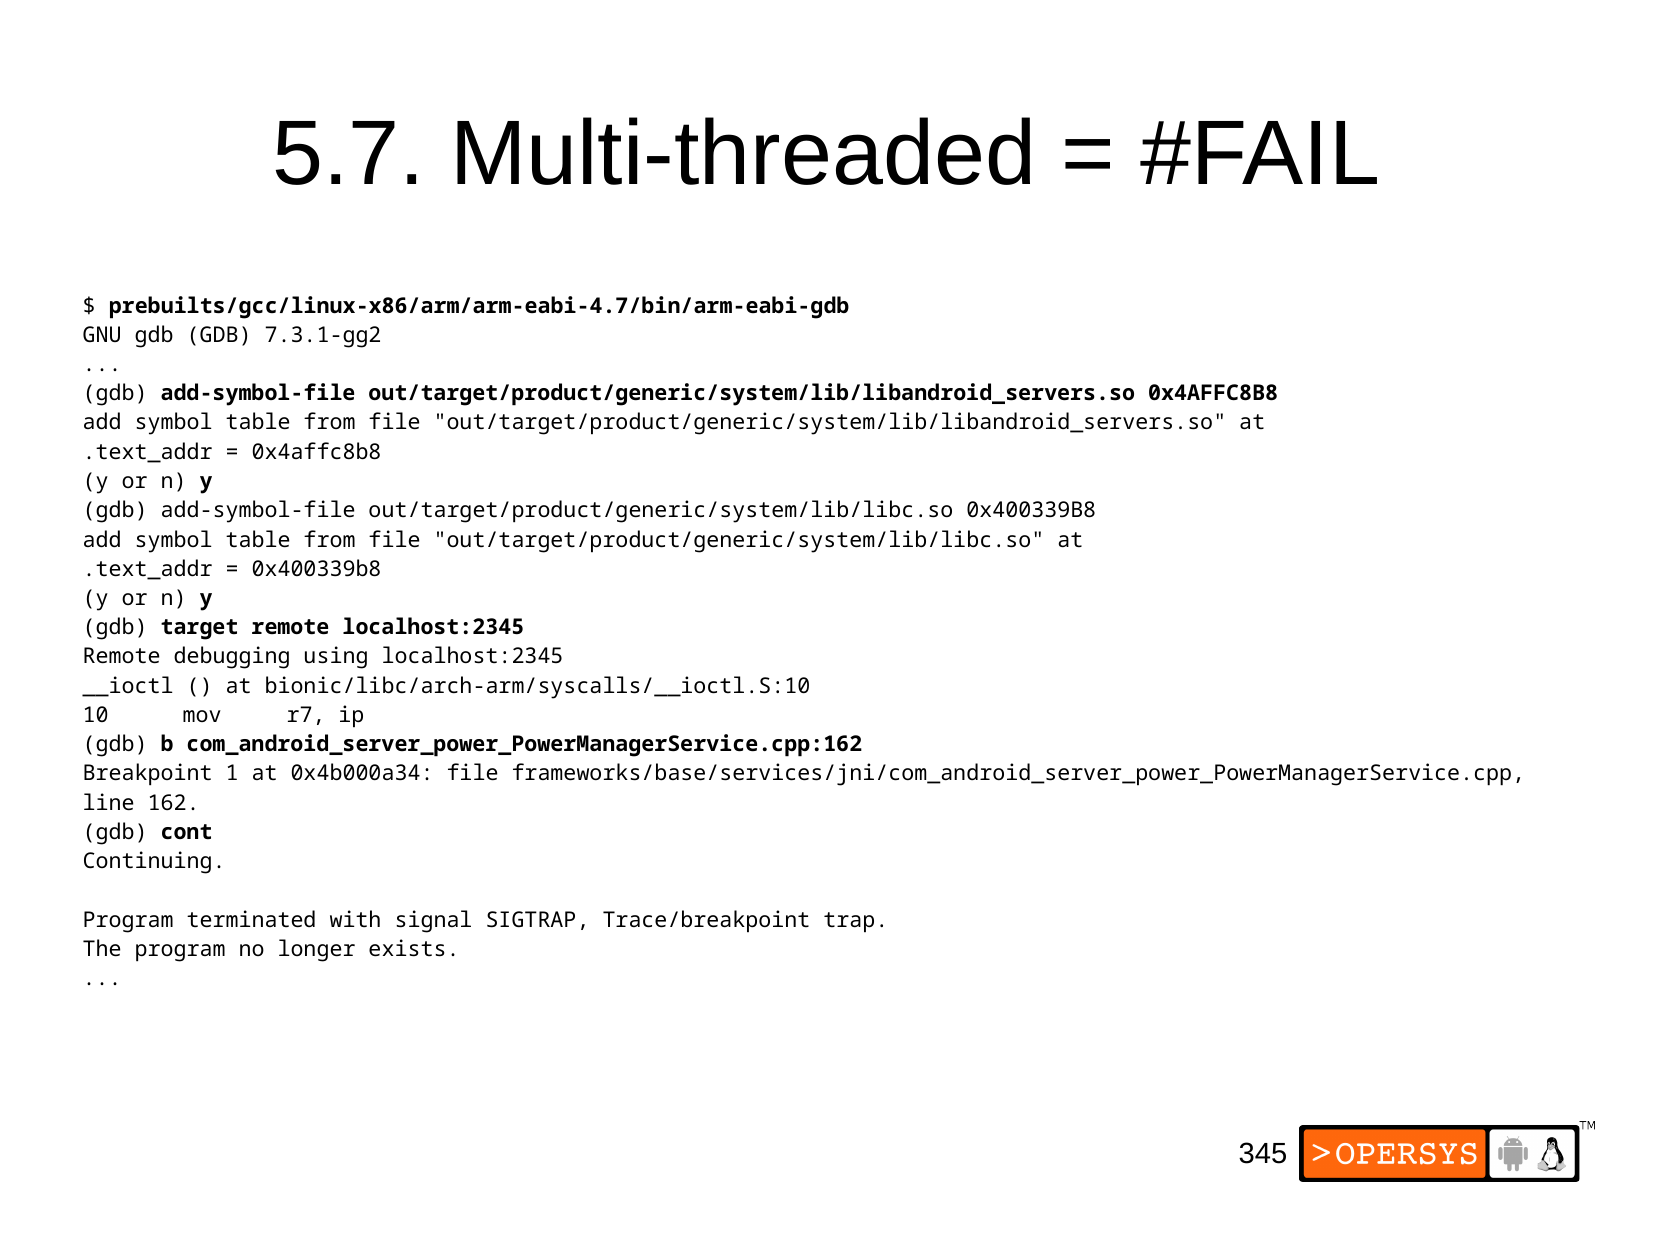

# 5.7. Multi-threaded = #FAIL
$ prebuilts/gcc/linux-x86/arm/arm-eabi-4.7/bin/arm-eabi-gdb
GNU gdb (GDB) 7.3.1-gg2
...
(gdb) add-symbol-file out/target/product/generic/system/lib/libandroid_servers.so 0x4AFFC8B8
add symbol table from file "out/target/product/generic/system/lib/libandroid_servers.so" at
.text_addr = 0x4affc8b8
(y or n) y
(gdb) add-symbol-file out/target/product/generic/system/lib/libc.so 0x400339B8
add symbol table from file "out/target/product/generic/system/lib/libc.so" at
.text_addr = 0x400339b8
(y or n) y
(gdb) target remote localhost:2345
Remote debugging using localhost:2345
__ioctl () at bionic/libc/arch-arm/syscalls/__ioctl.S:10
10	 mov r7, ip
(gdb) b com_android_server_power_PowerManagerService.cpp:162
Breakpoint 1 at 0x4b000a34: file frameworks/base/services/jni/com_android_server_power_PowerManagerService.cpp, line 162.
(gdb) cont
Continuing.
Program terminated with signal SIGTRAP, Trace/breakpoint trap.
The program no longer exists.
...